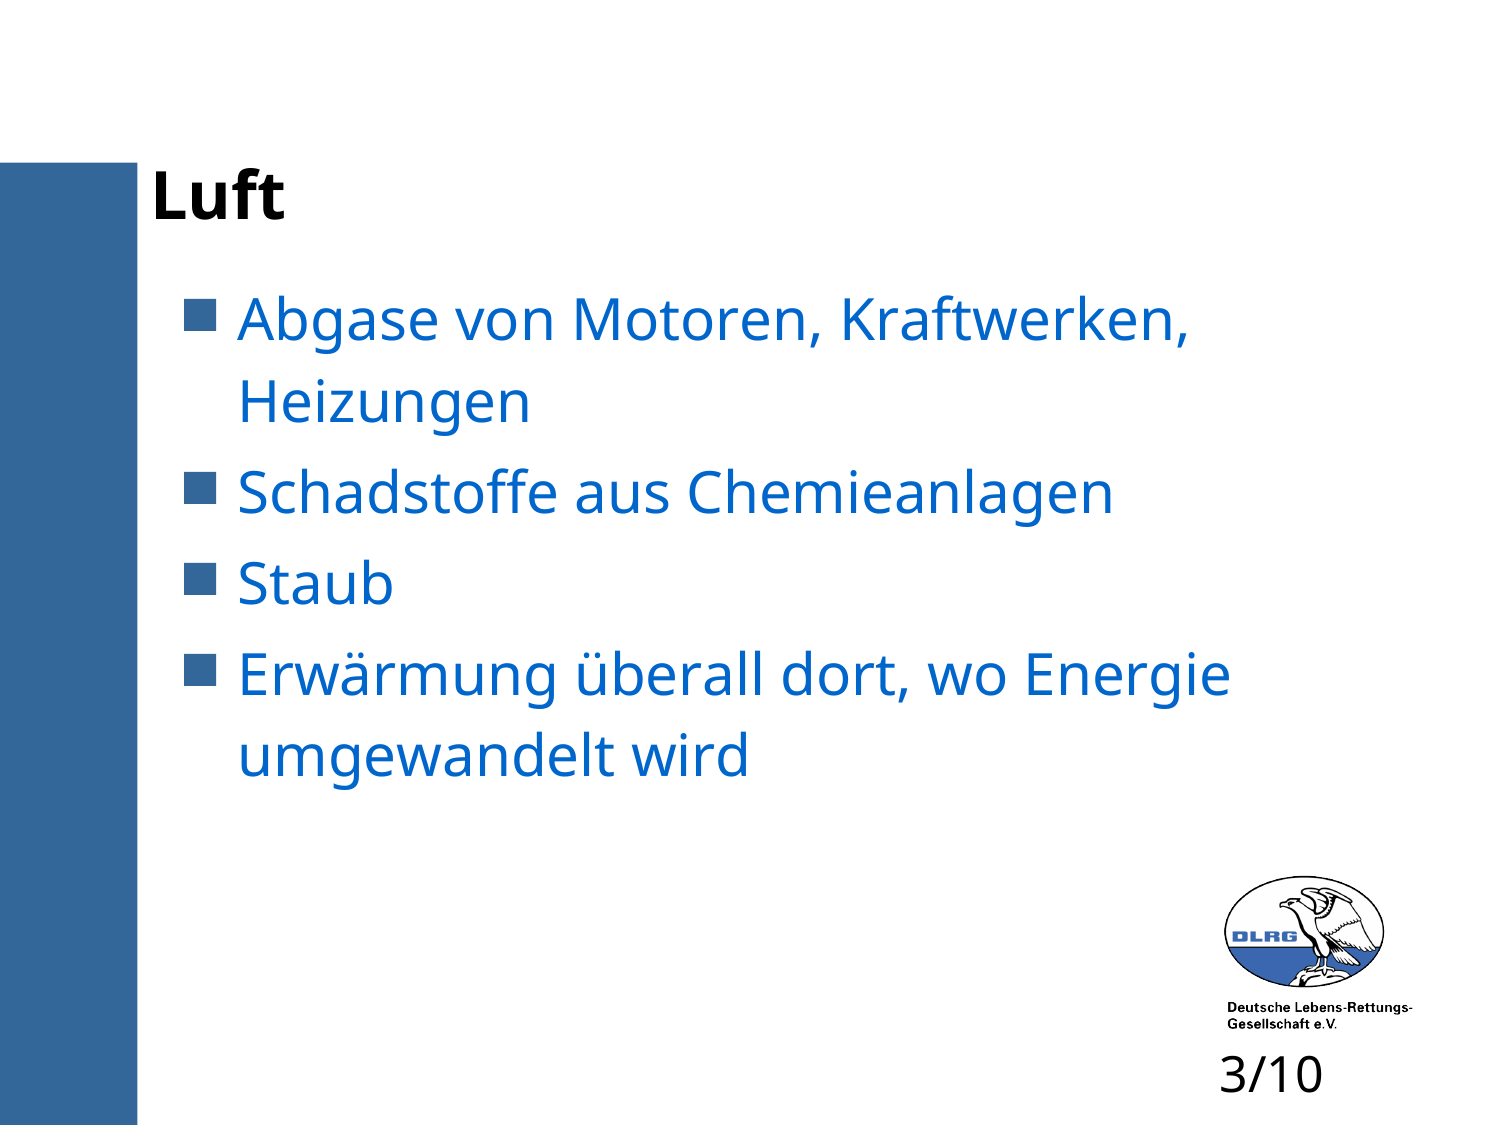

# Luft
Abgase von Motoren, Kraftwerken, Heizungen
Schadstoffe aus Chemieanlagen
Staub
Erwärmung überall dort, wo Energie umgewandelt wird